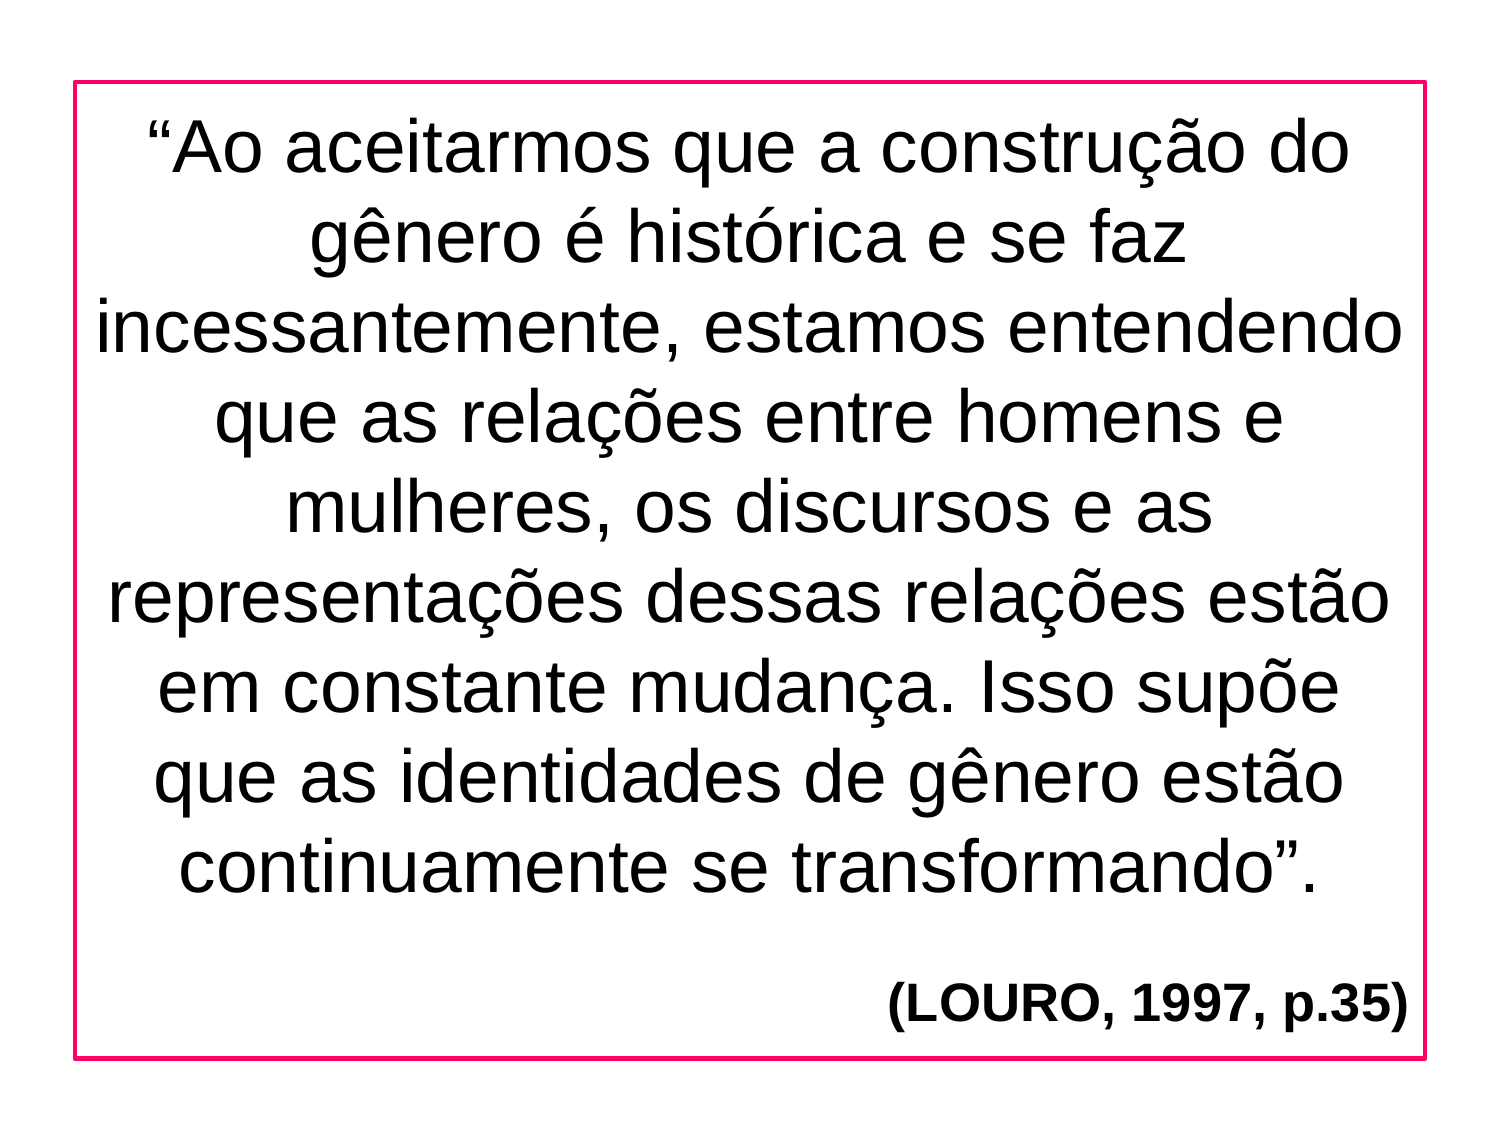

“Ao aceitarmos que a construção do gênero é histórica e se faz incessantemente, estamos entendendo que as relações entre homens e mulheres, os discursos e as representações dessas relações estão em constante mudança. Isso supõe que as identidades de gênero estão continuamente se transformando”.
(LOURO, 1997, p.35)